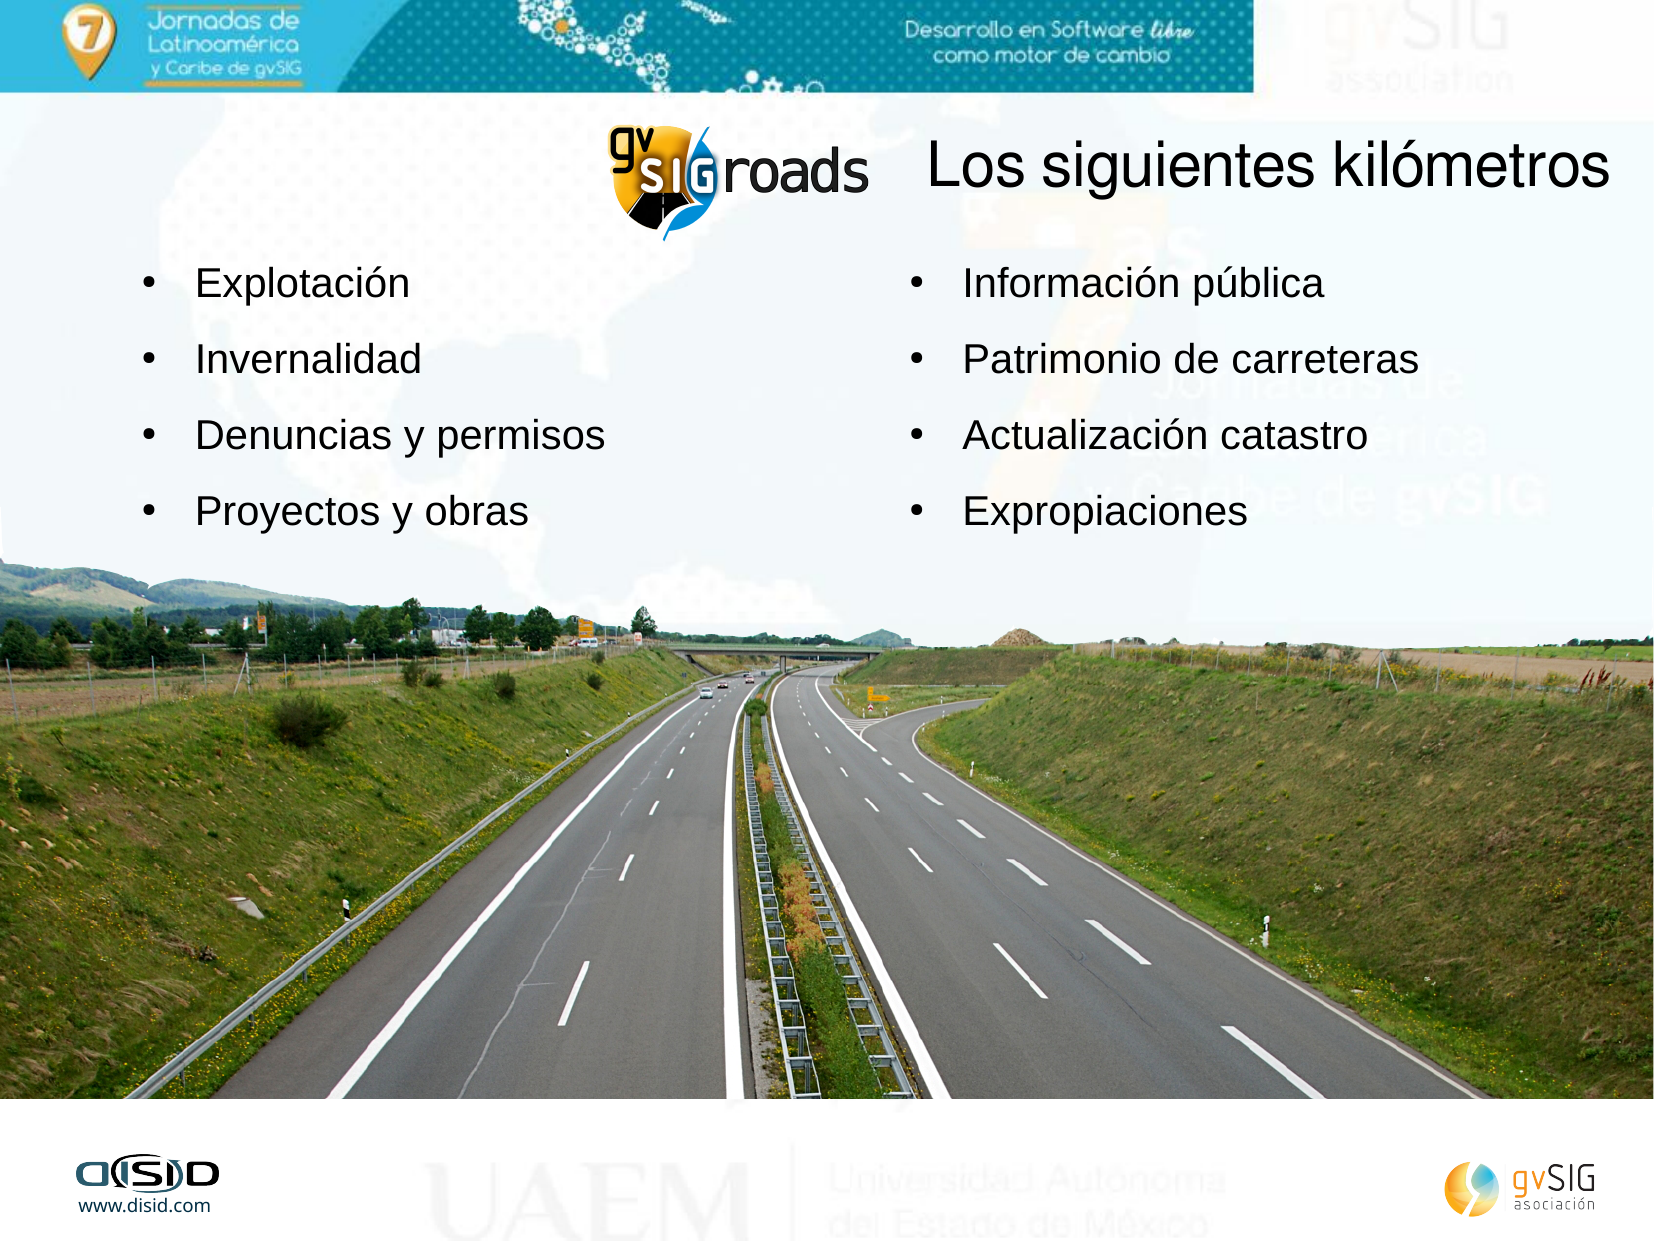

Los siguientes kilómetros
# Explotación
Invernalidad
Denuncias y permisos
Proyectos y obras
Información pública
Patrimonio de carreteras
Actualización catastro
Expropiaciones